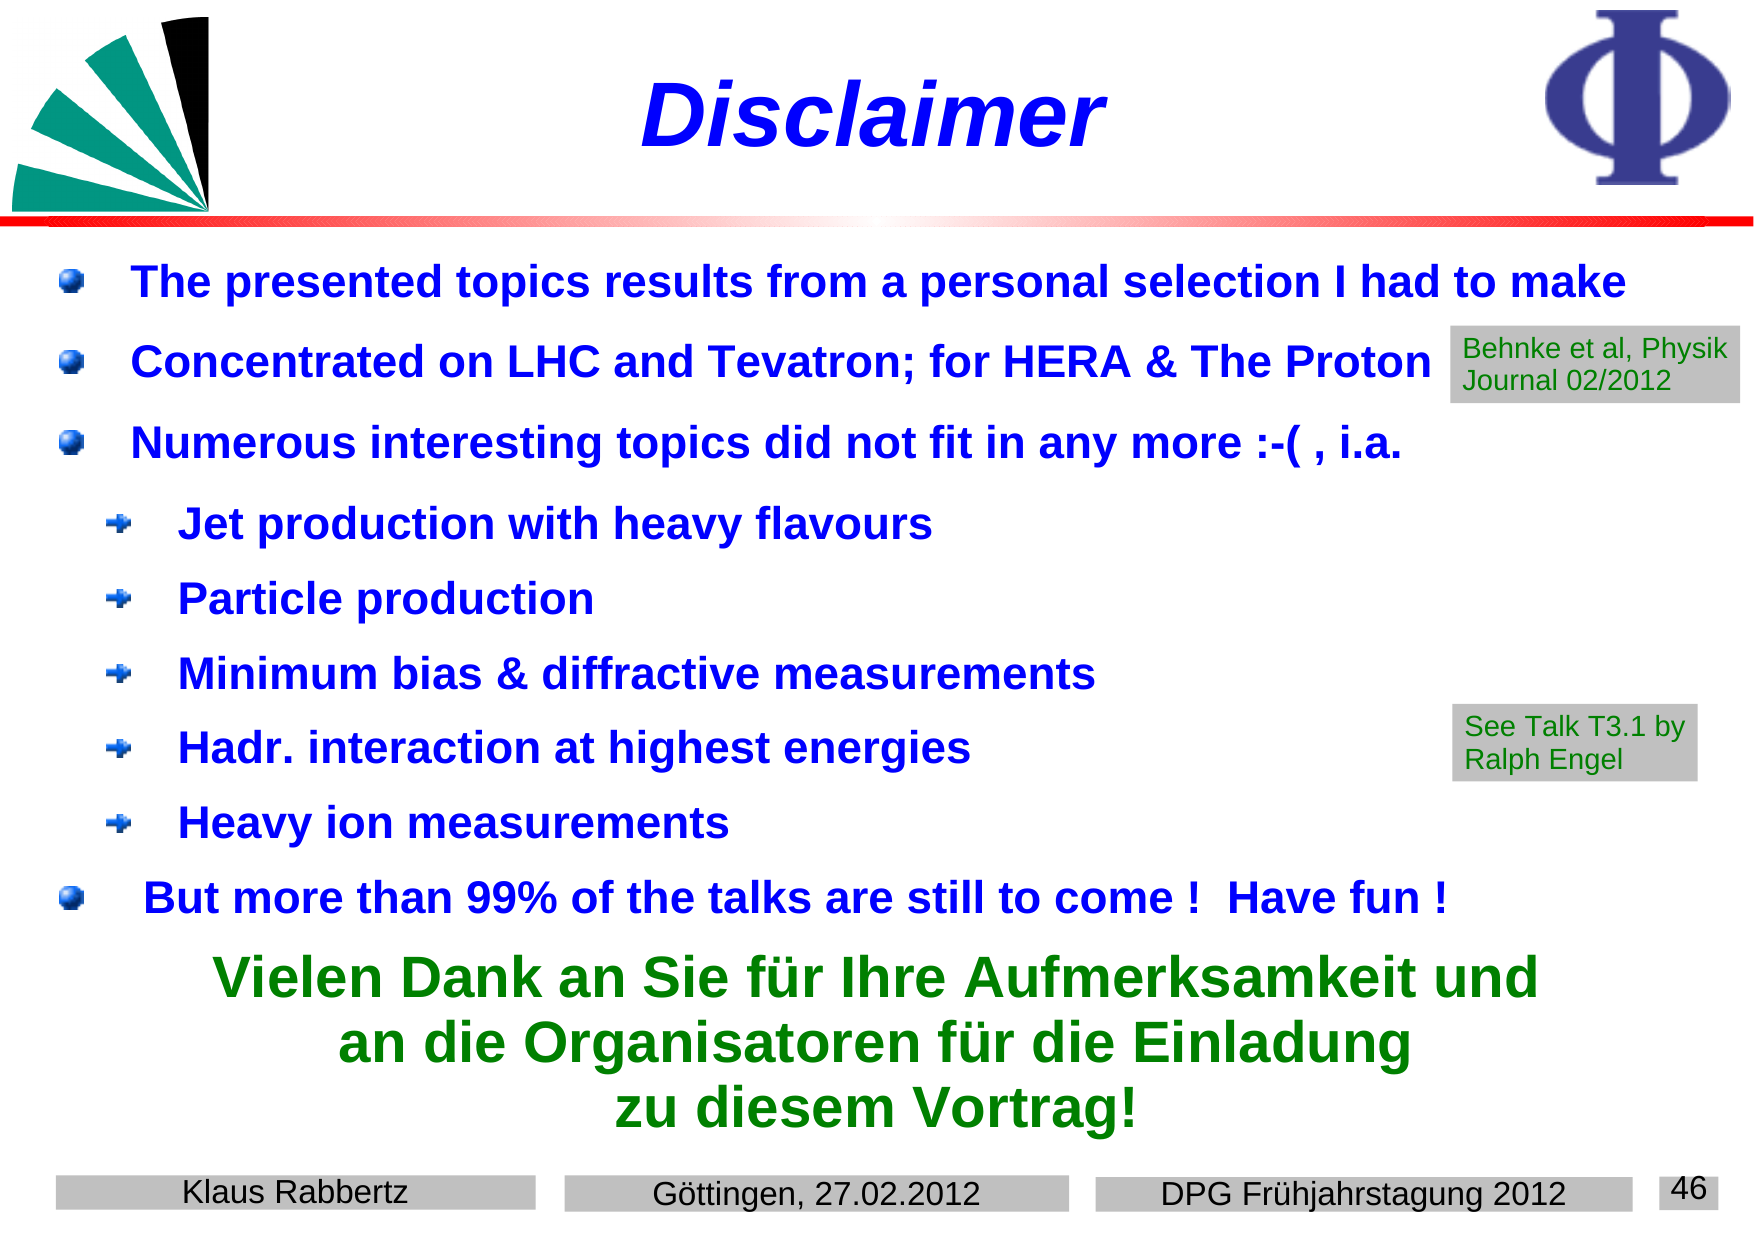

# Disclaimer
The presented topics results from a personal selection I had to make
Concentrated on LHC and Tevatron; for HERA & The Proton
Numerous interesting topics did not fit in any more :-( , i.a.
Jet production with heavy flavours
Particle production
Minimum bias & diffractive measurements
Hadr. interaction at highest energies
Heavy ion measurements
 But more than 99% of the talks are still to come ! Have fun !
Behnke et al, Physik
Journal 02/2012
See Talk T3.1 by
Ralph Engel
Vielen Dank an Sie für Ihre Aufmerksamkeit und
an die Organisatoren für die Einladung
zu diesem Vortrag!